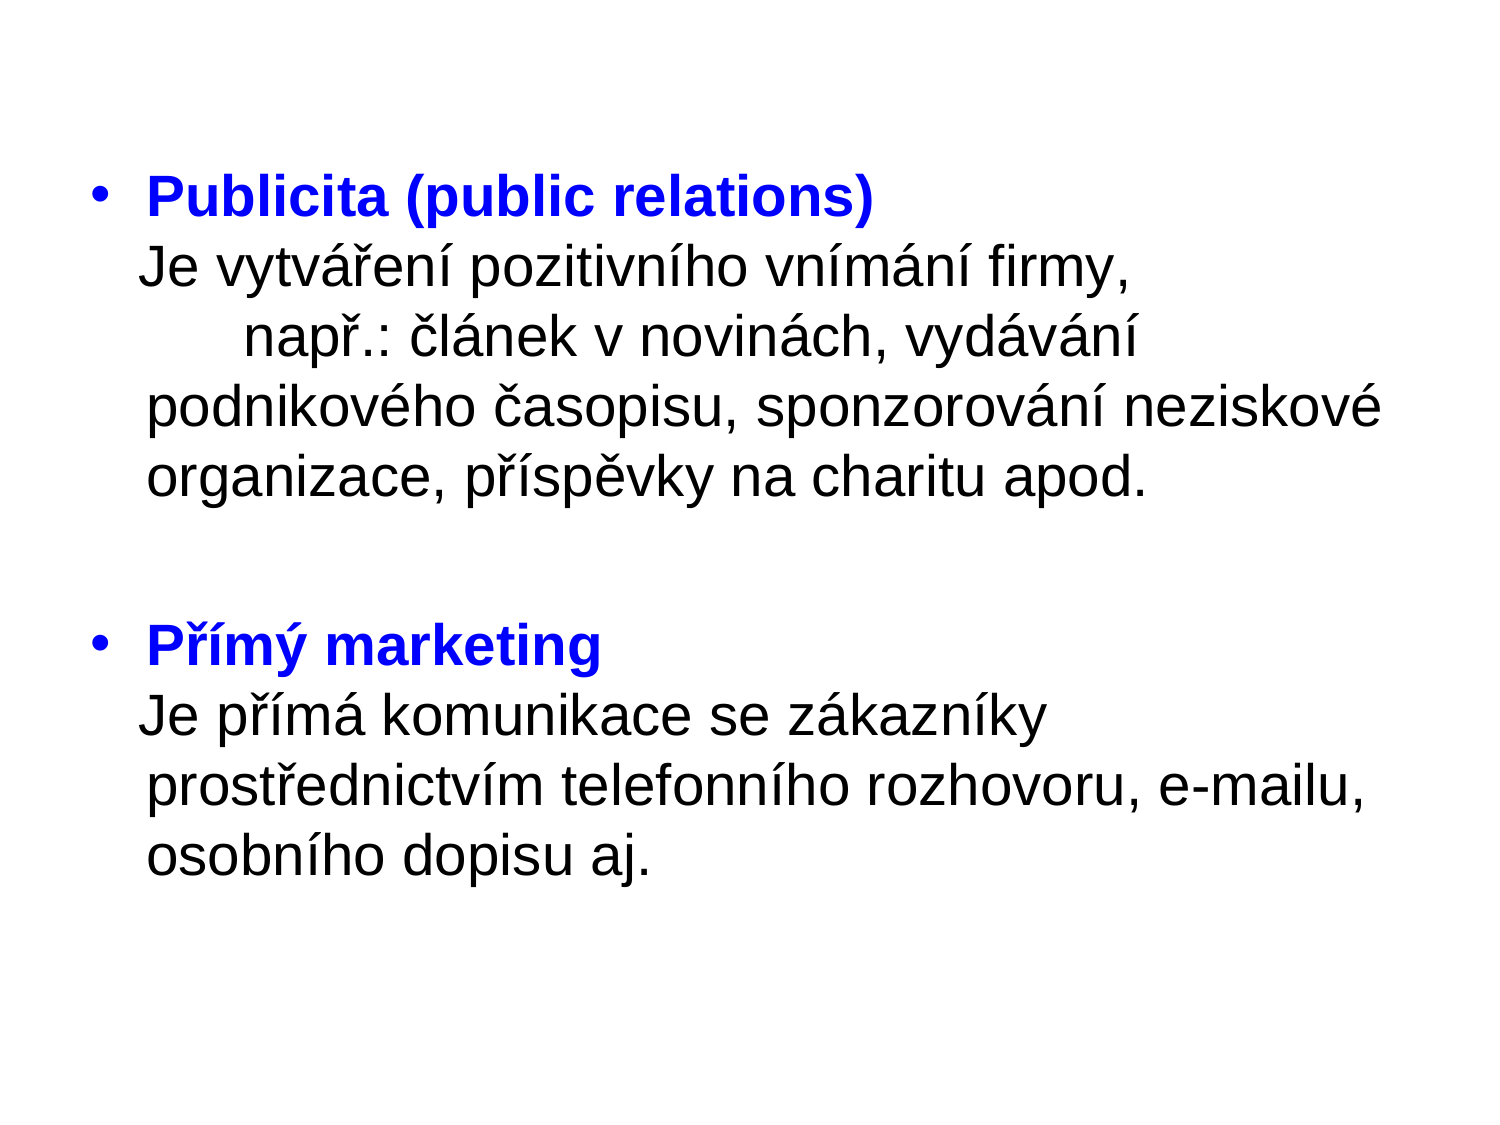

# Publicita (public relations)
 Je vytváření pozitivního vnímání firmy, např.: článek v novinách, vydávání podnikového časopisu, sponzorování neziskové organizace, příspěvky na charitu apod.
Přímý marketing
 Je přímá komunikace se zákazníky prostřednictvím telefonního rozhovoru, e-mailu, osobního dopisu aj.